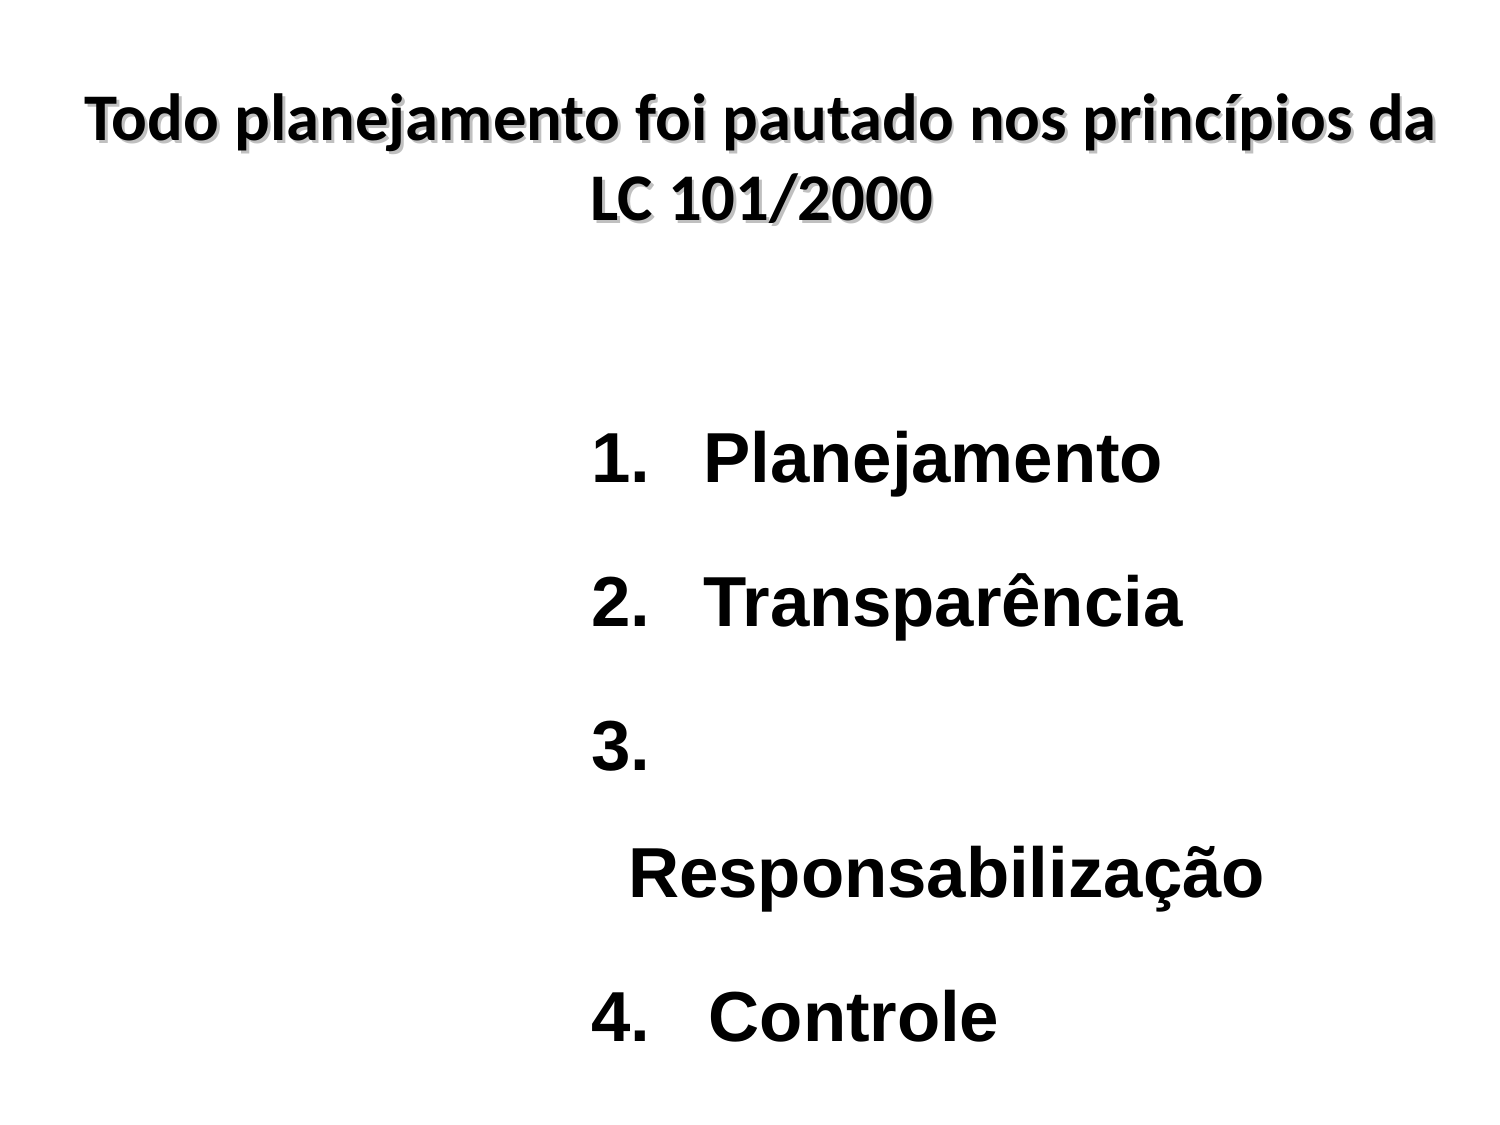

#
Todo planejamento foi pautado nos princípios da LC 101/2000
1.	Planejamento
2.	Transparência
3.	 Responsabilização
4. Controle